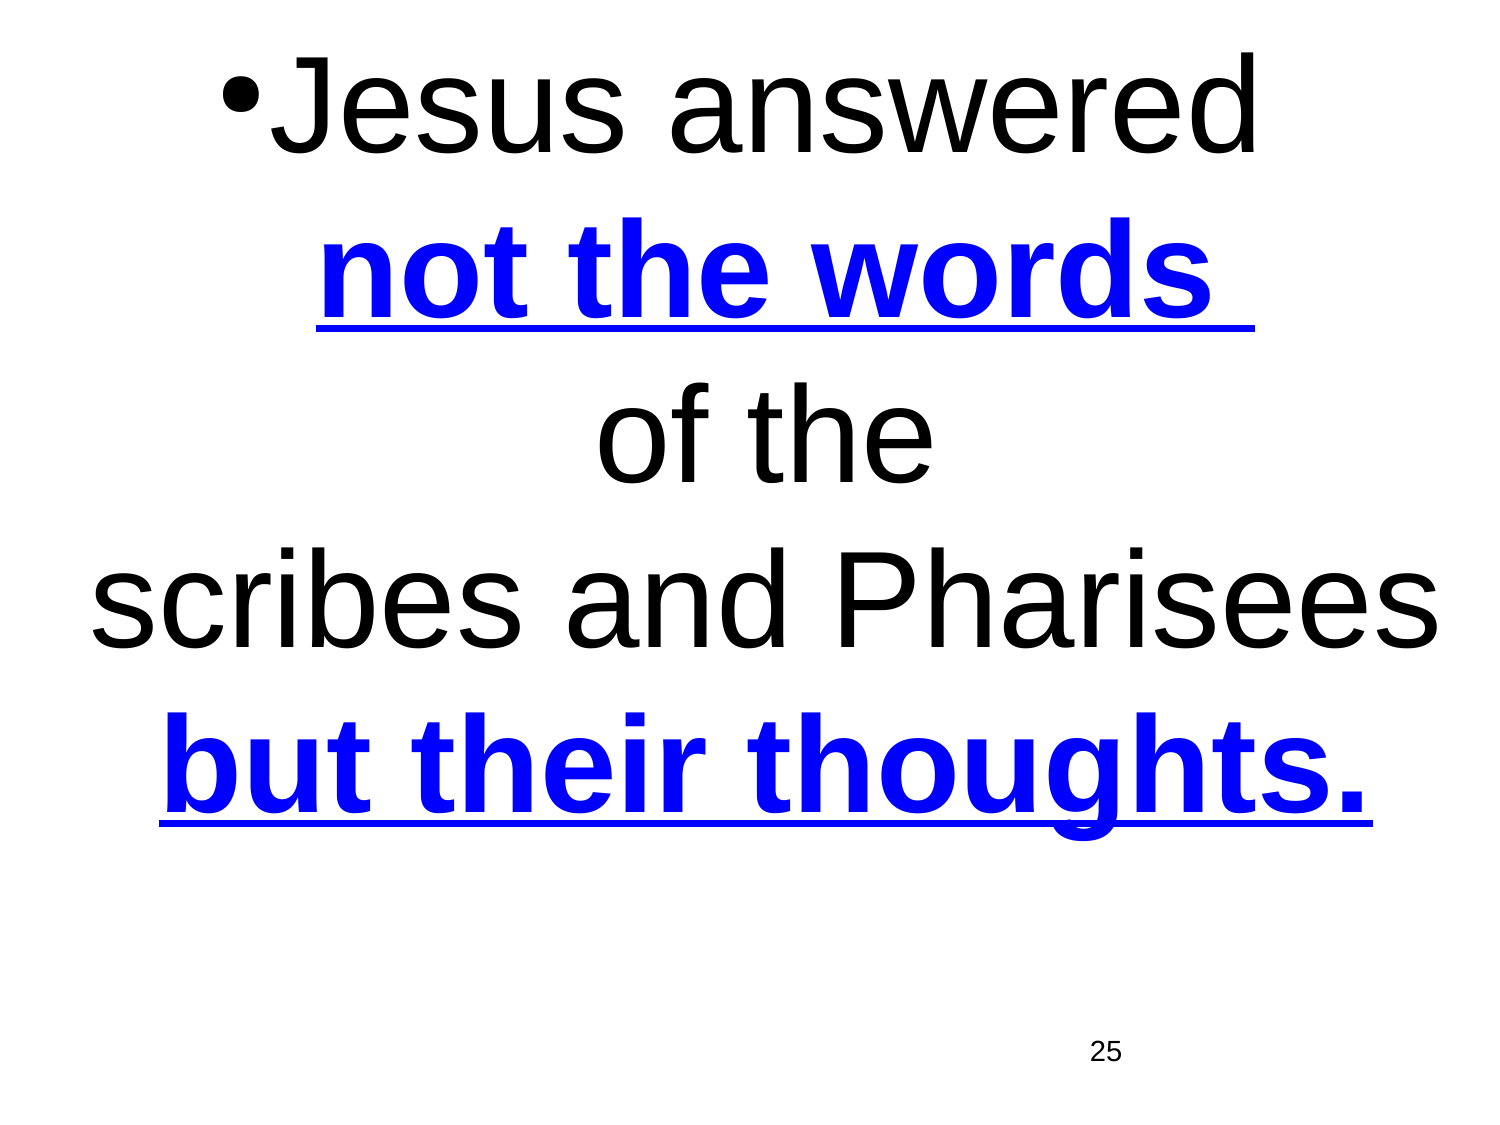

# Jesus answered not the words of the scribes and Pharisees but their thoughts.
25